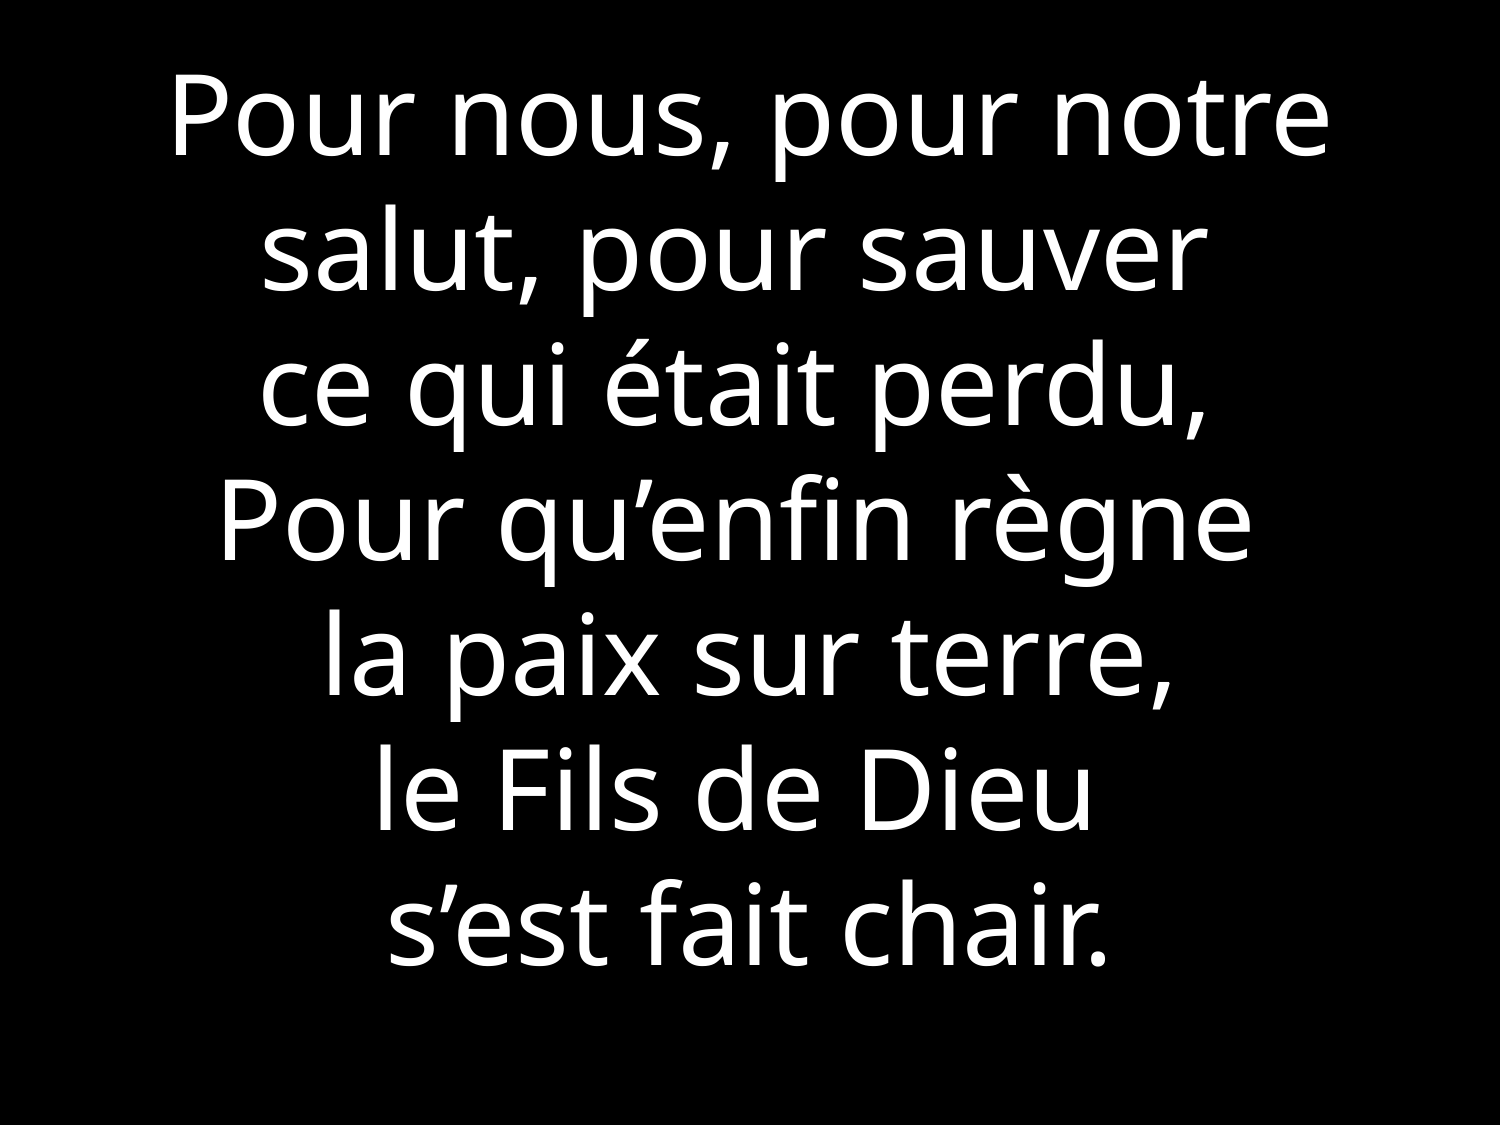

Pour nous, pour notre salut, pour sauver
ce qui était perdu,
Pour qu’enfin règne
la paix sur terre,
le Fils de Dieu
s’est fait chair.
#